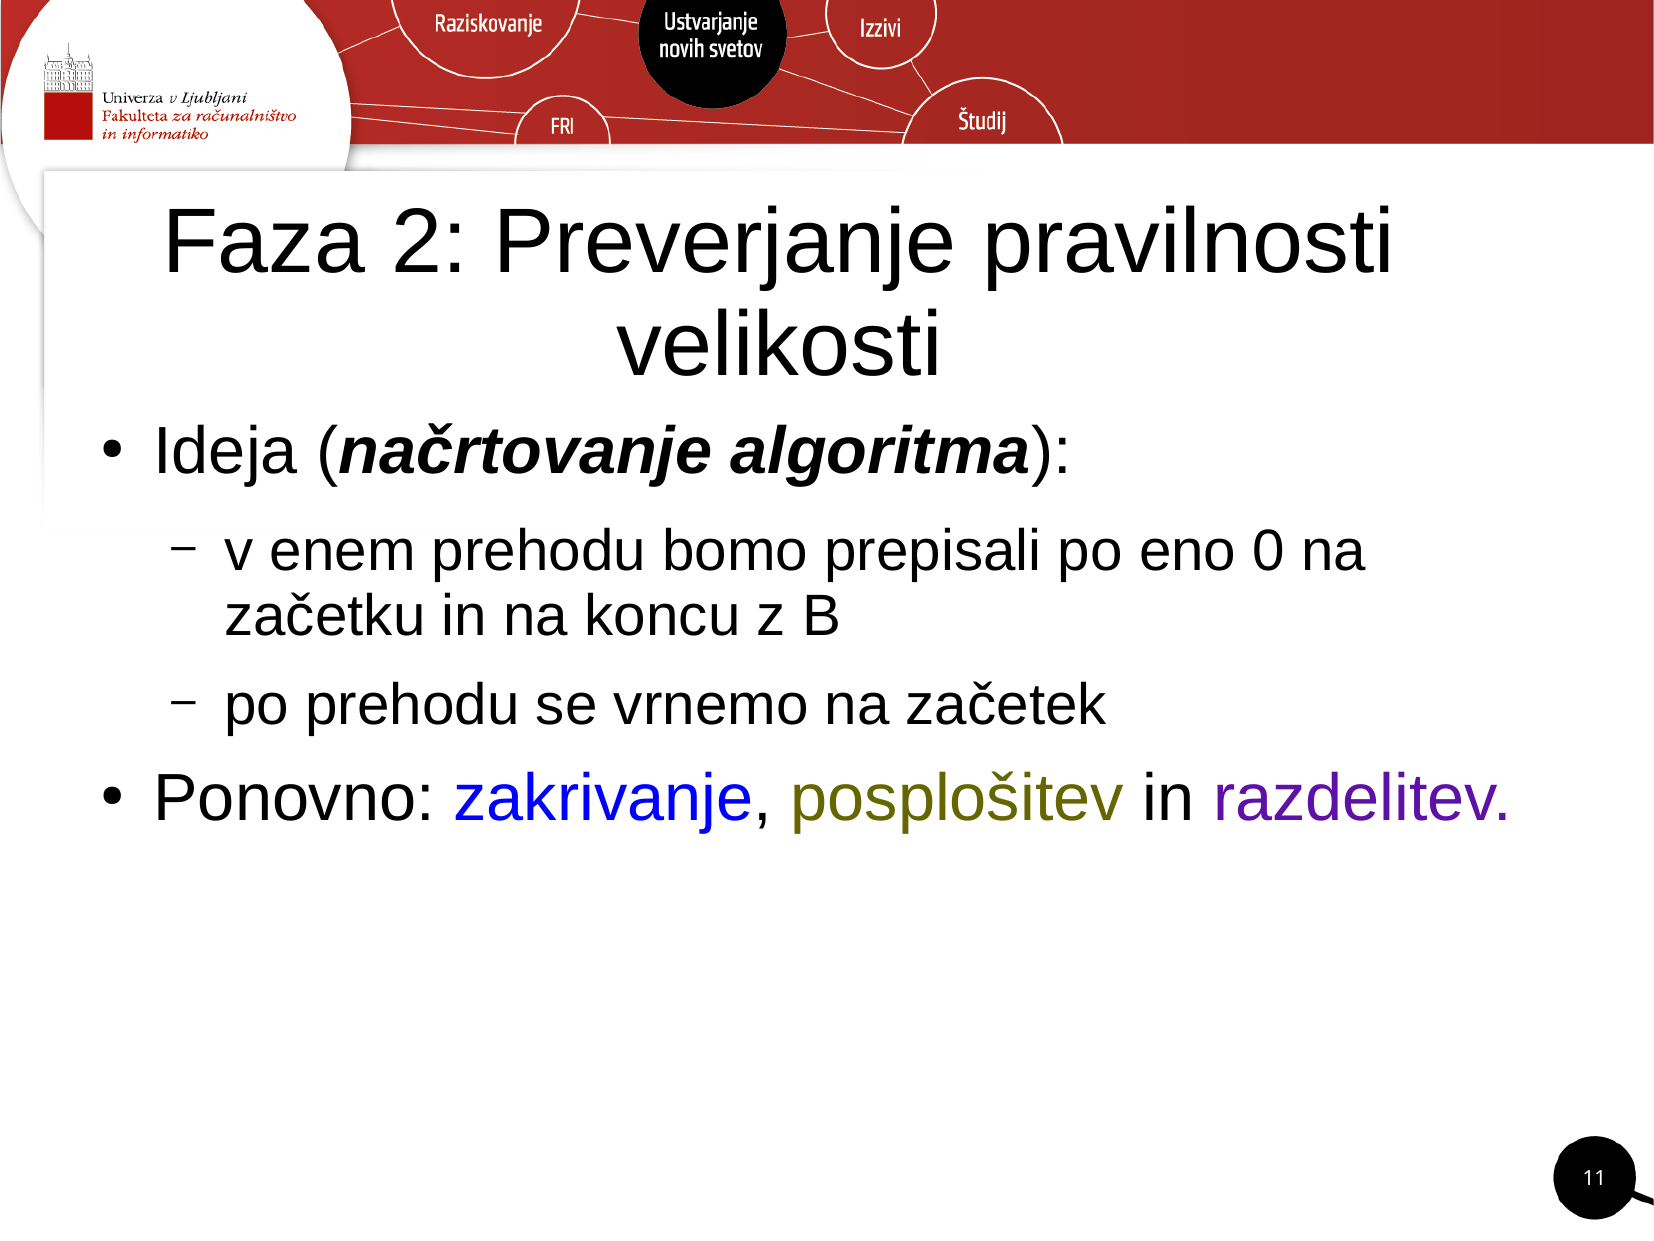

# Faza 2: Preverjanje pravilnosti velikosti
Ideja (načrtovanje algoritma):
v enem prehodu bomo prepisali po eno 0 na začetku in na koncu z B
po prehodu se vrnemo na začetek
Ponovno: zakrivanje, posplošitev in razdelitev.